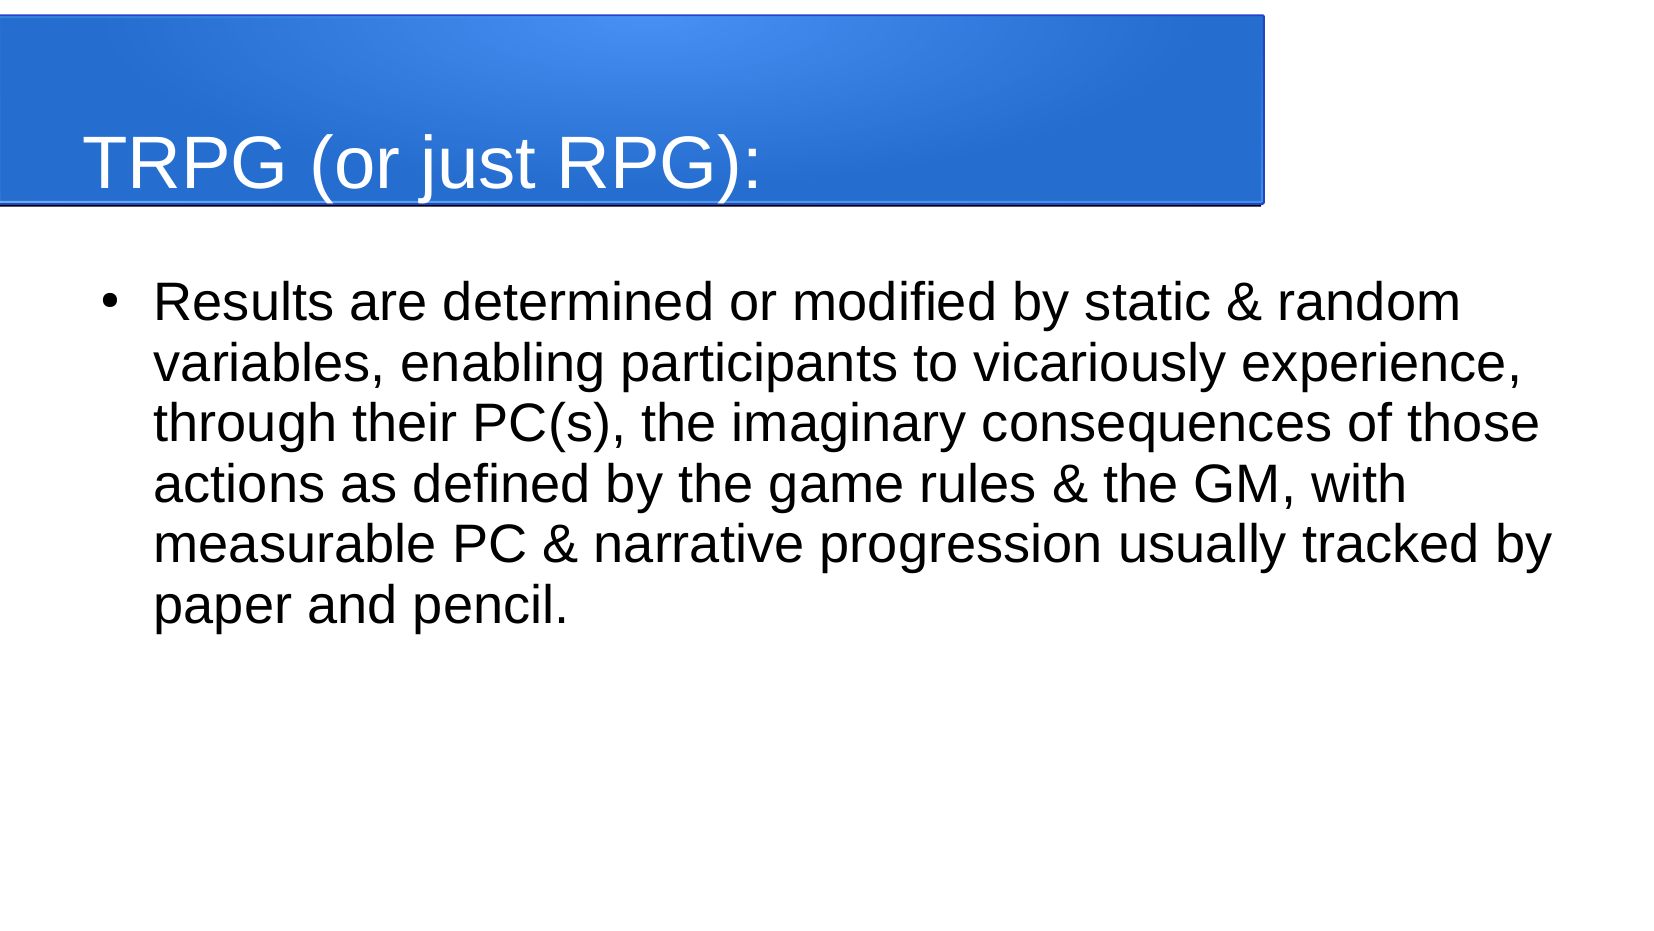

# TRPG (or just RPG):
Results are determined or modified by static & random variables, enabling participants to vicariously experience, through their PC(s), the imaginary consequences of those actions as defined by the game rules & the GM, with measurable PC & narrative progression usually tracked by paper and pencil.